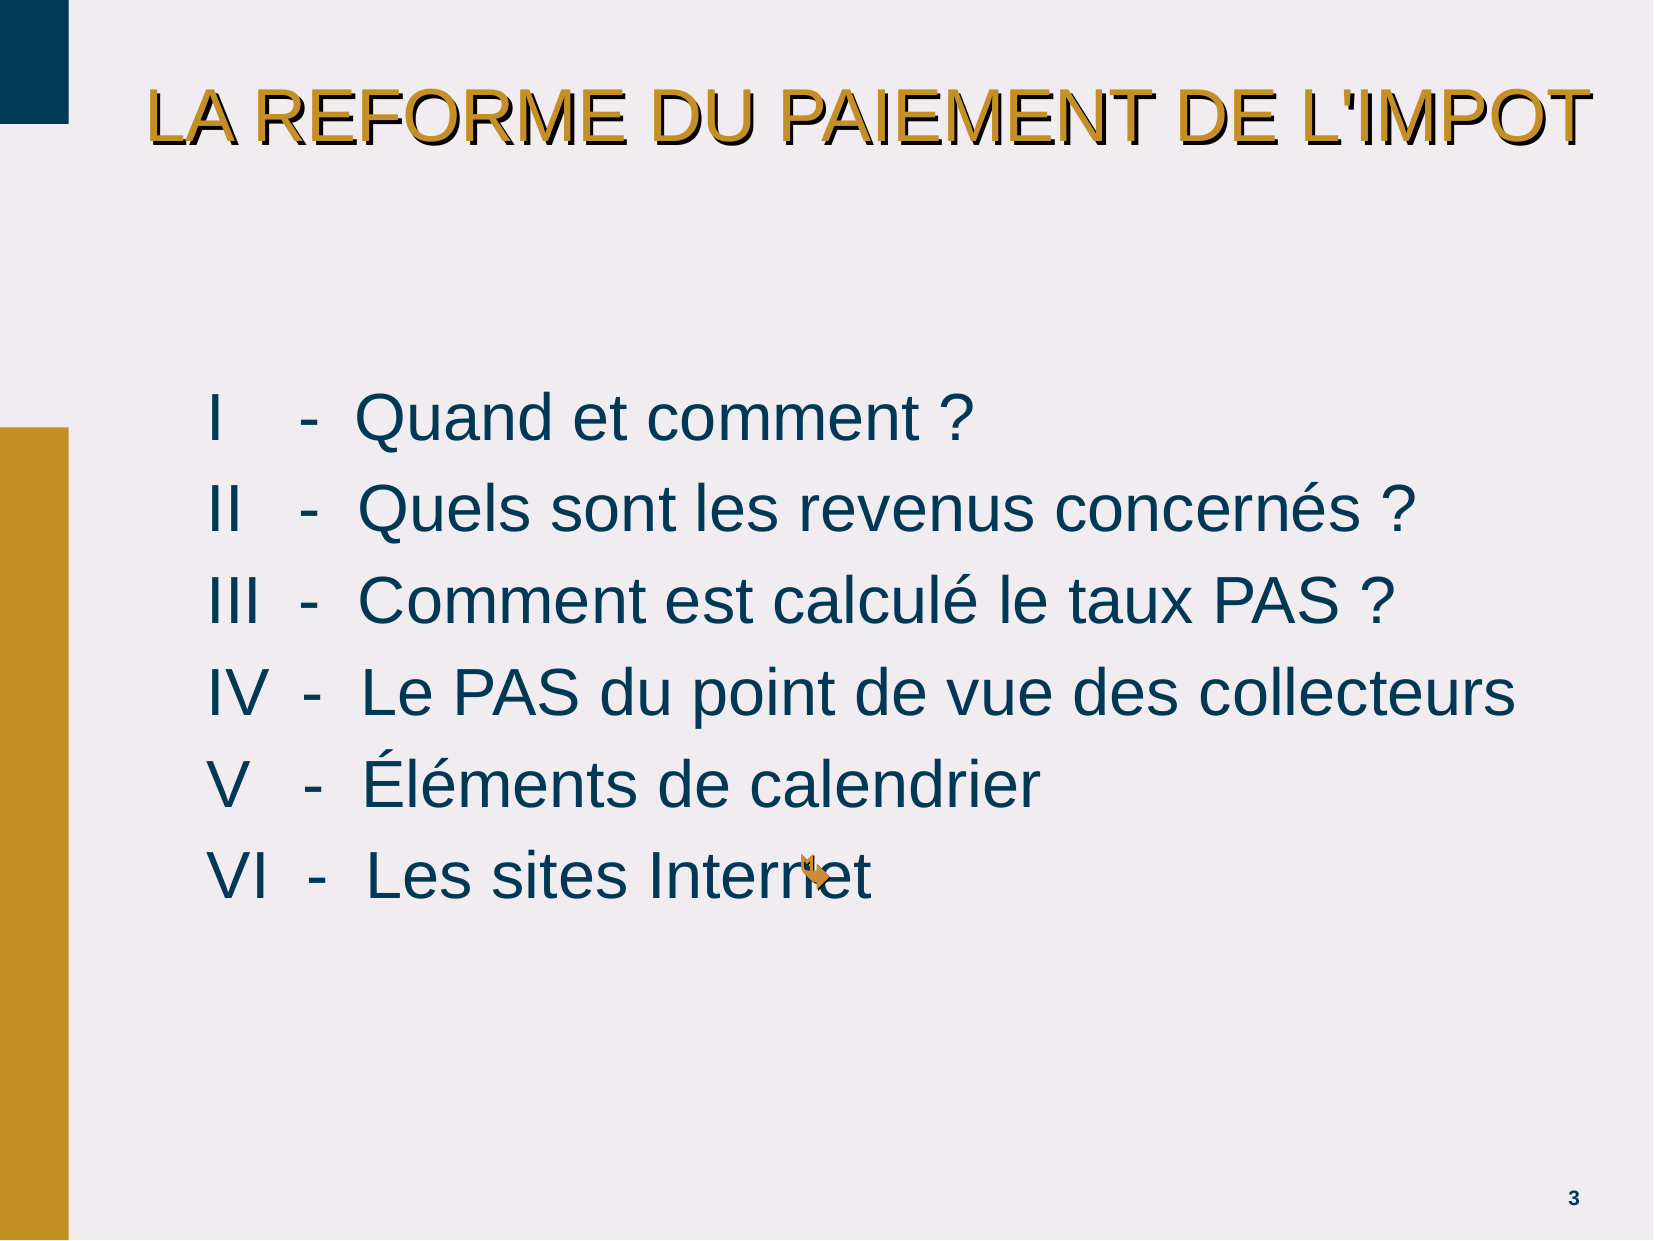

# LA REFORME DU PAIEMENT DE L'IMPOT
I  -	Quand et comment ?
II  - Quels sont les revenus concernés ?
III - Comment est calculé le taux PAS ?
IV - Le PAS du point de vue des collecteurs
V - Éléments de calendrier
VI - Les sites Internet
